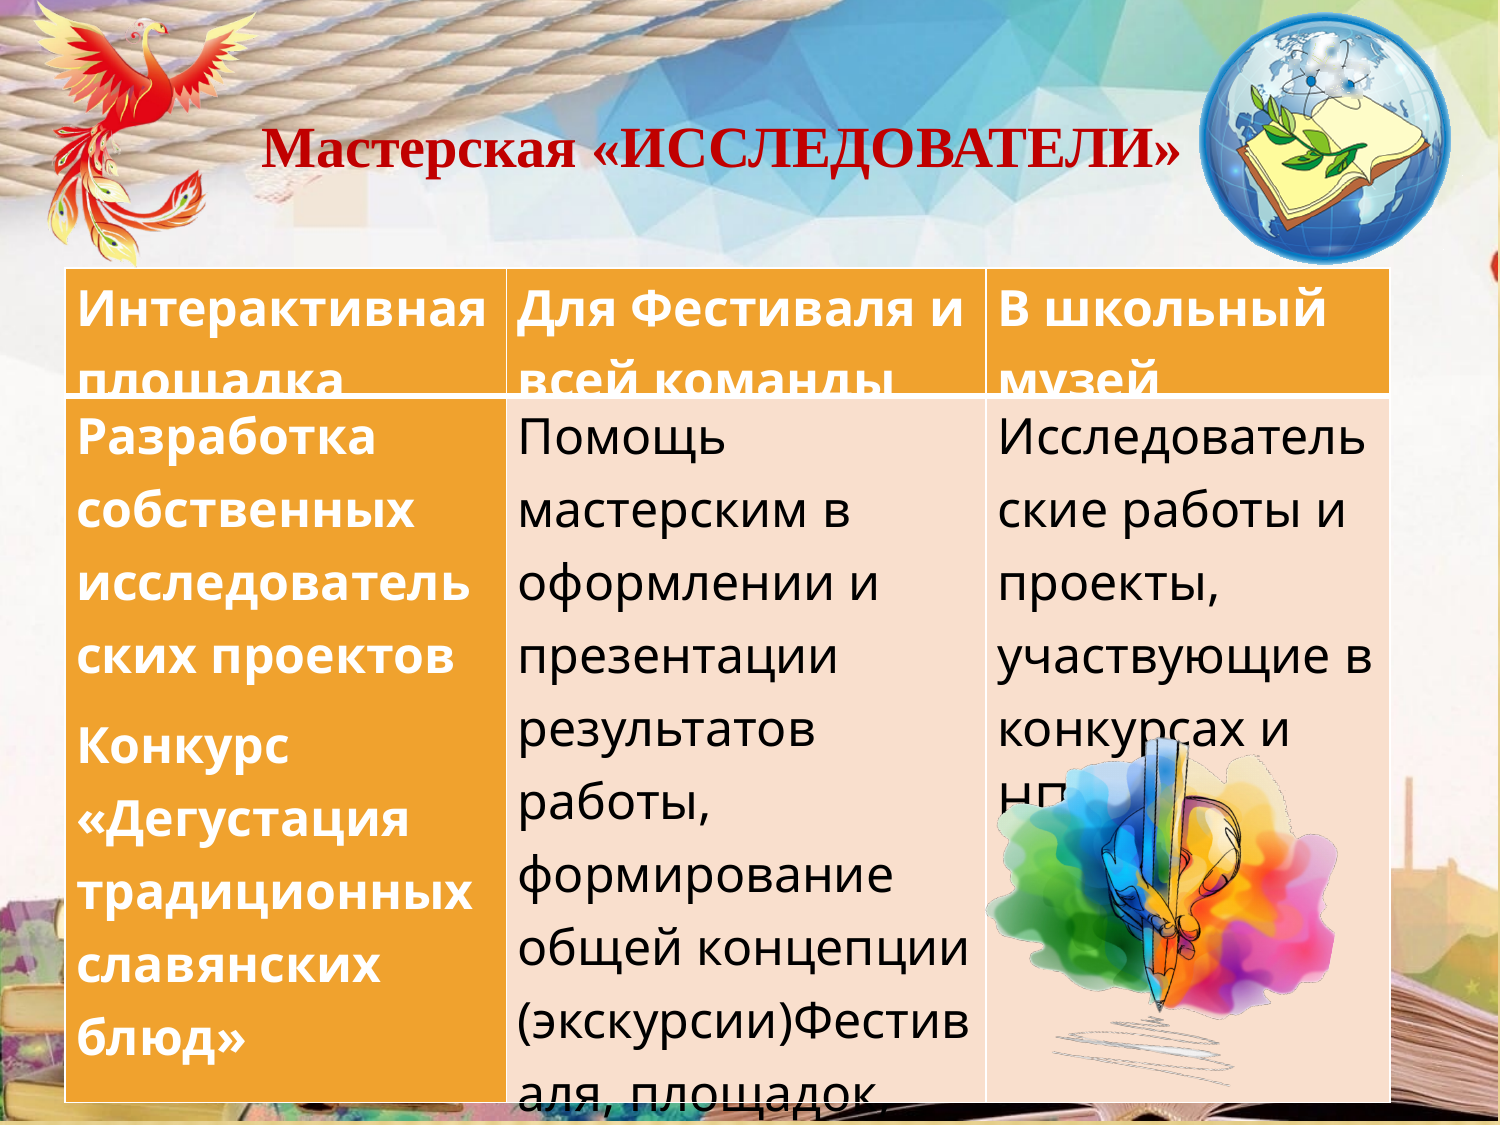

Мастерская «ИССЛЕДОВАТЕЛИ»
| Интерактивная площадка | Для Фестиваля и всей команды | В школьный музей |
| --- | --- | --- |
| Разработка собственных исследовательских проектов Конкурс «Дегустация традиционных славянских блюд» | Помощь мастерским в оформлении и презентации результатов работы, формирование общей концепции (экскурсии)Фестиваля, площадок, экспозиций | Исследовательские работы и проекты, участвующие в конкурсах и НПК |